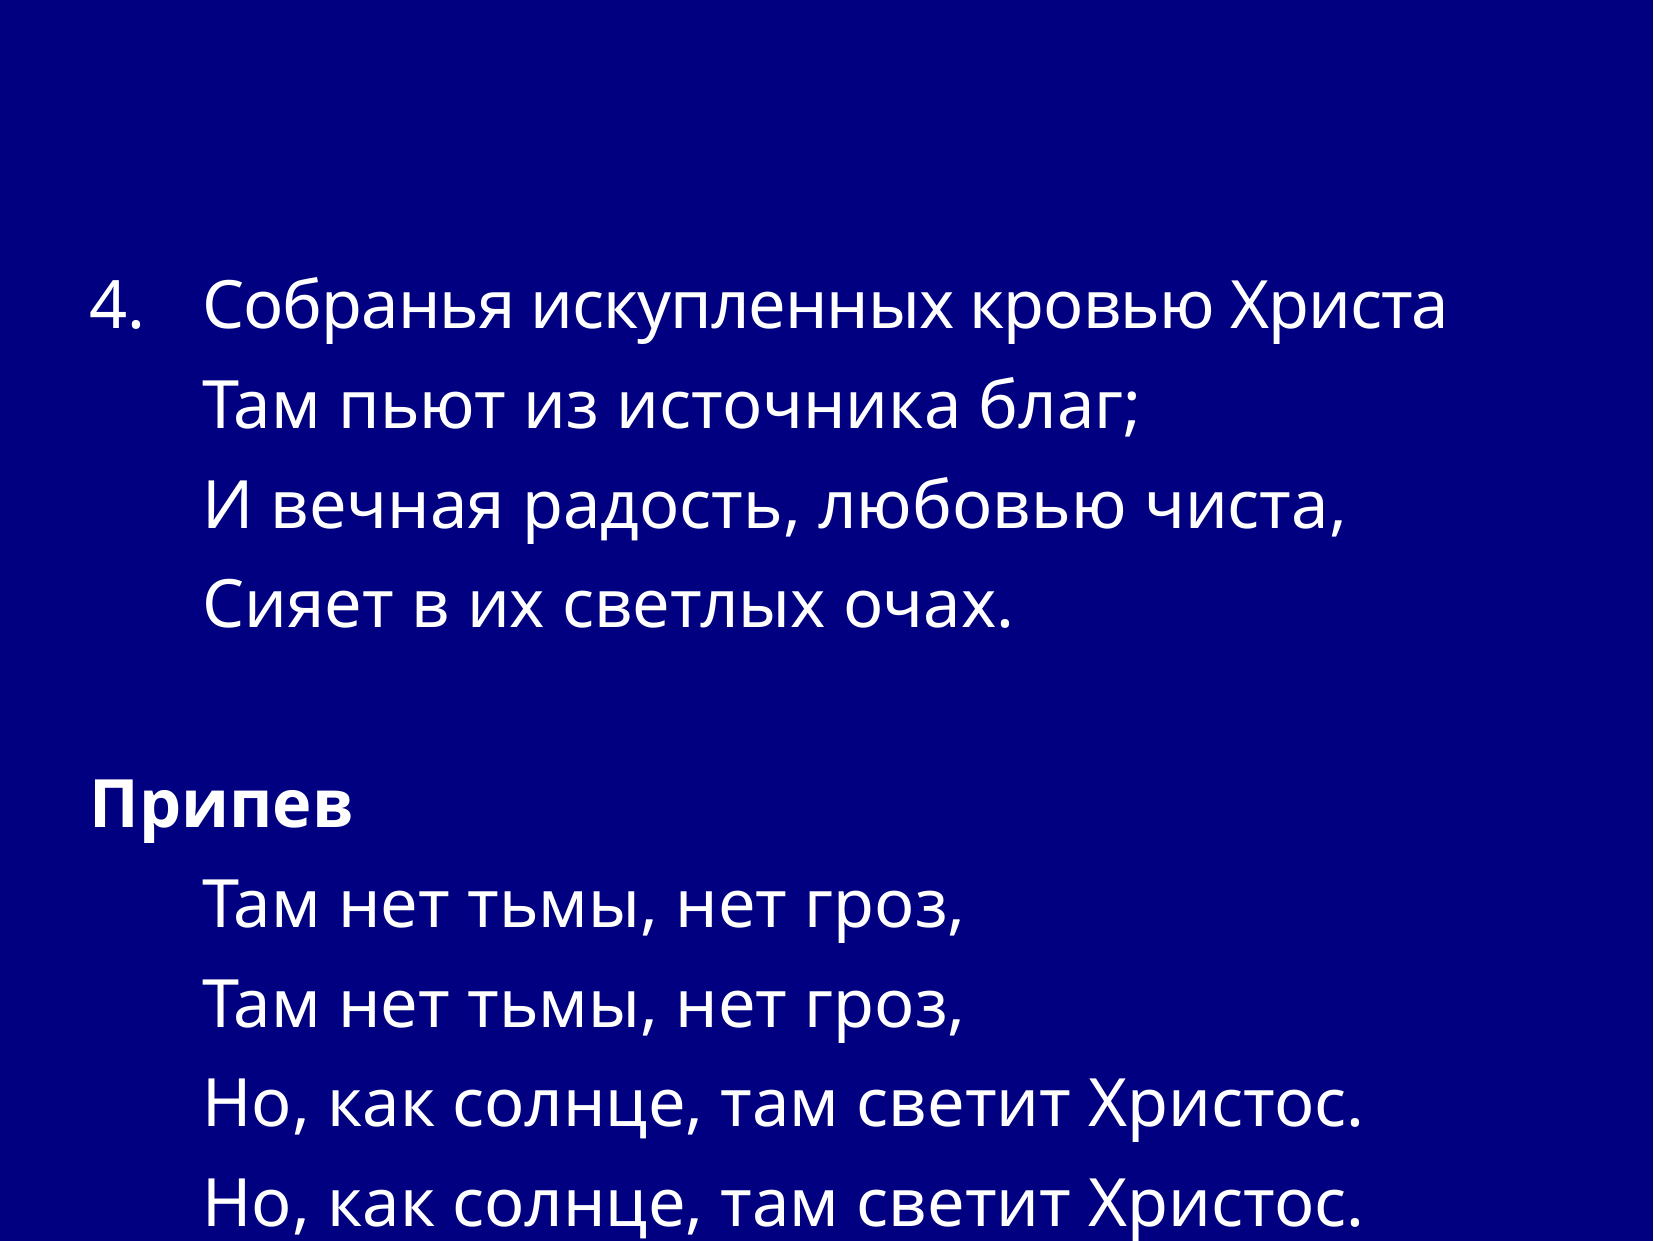

4.	Собранья искупленных кровью Христа
	Там пьют из источника благ;
	И вечная радость, любовью чиста,
	Сияет в их светлых очах.
Припев
	Там нет тьмы, нет гроз,
	Там нет тьмы, нет гроз,
	Но, как солнце, там светит Христос.
	Но, как солнце, там светит Христос.